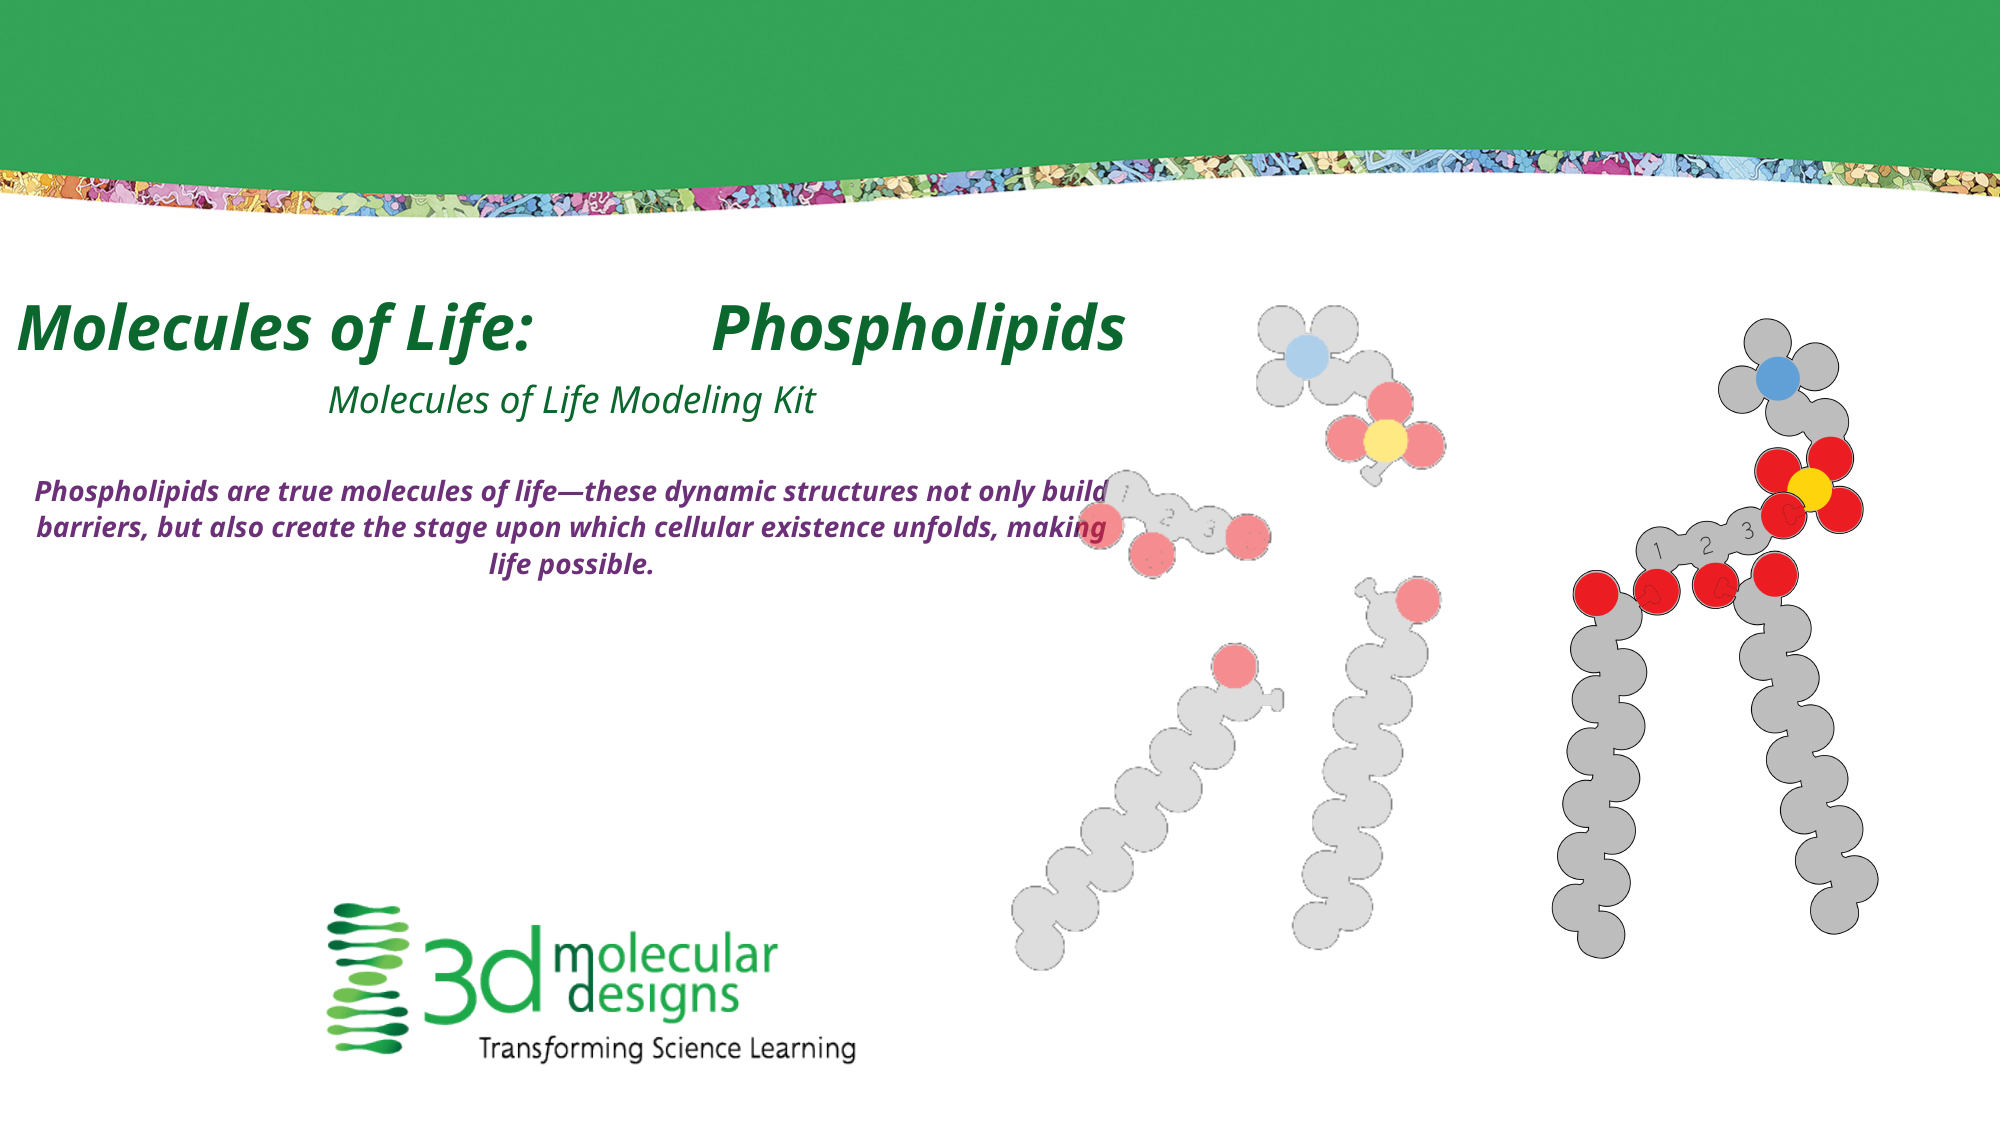

# Molecules of Life: Phospholipids
Molecules of Life Modeling Kit
Phospholipids are true molecules of life—these dynamic structures not only build barriers, but also create the stage upon which cellular existence unfolds, making life possible.